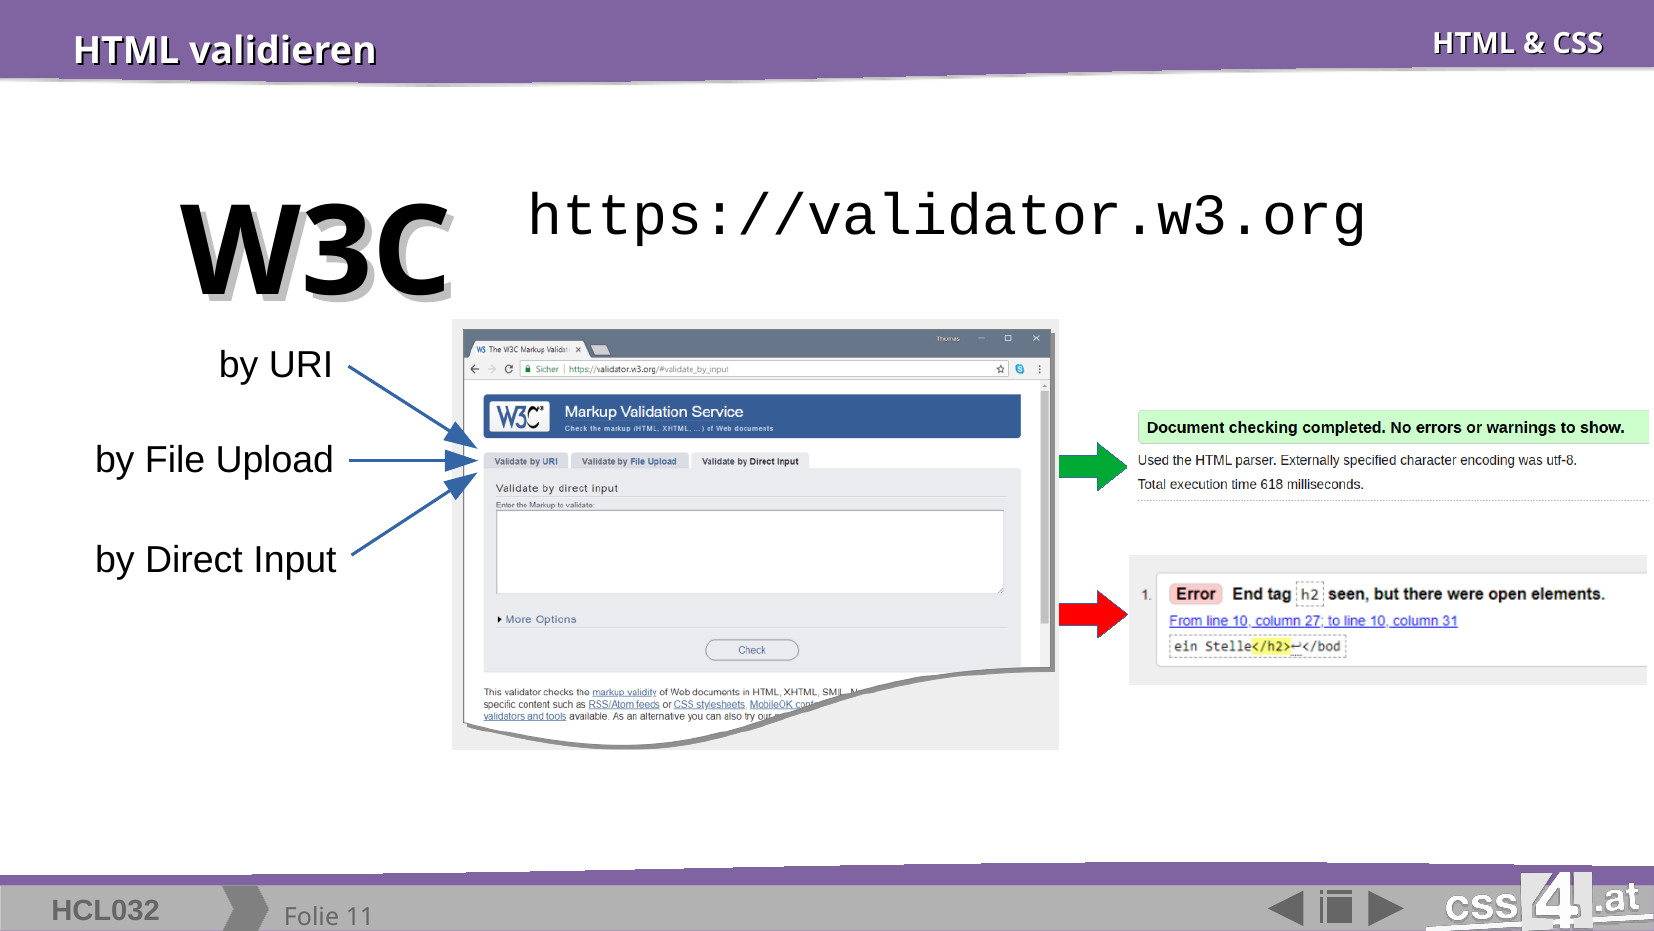

HTML & CSS
HTML validieren
W3C
https://validator.w3.org
by URI
by File Upload
by Direct Input
HCL032
Folie